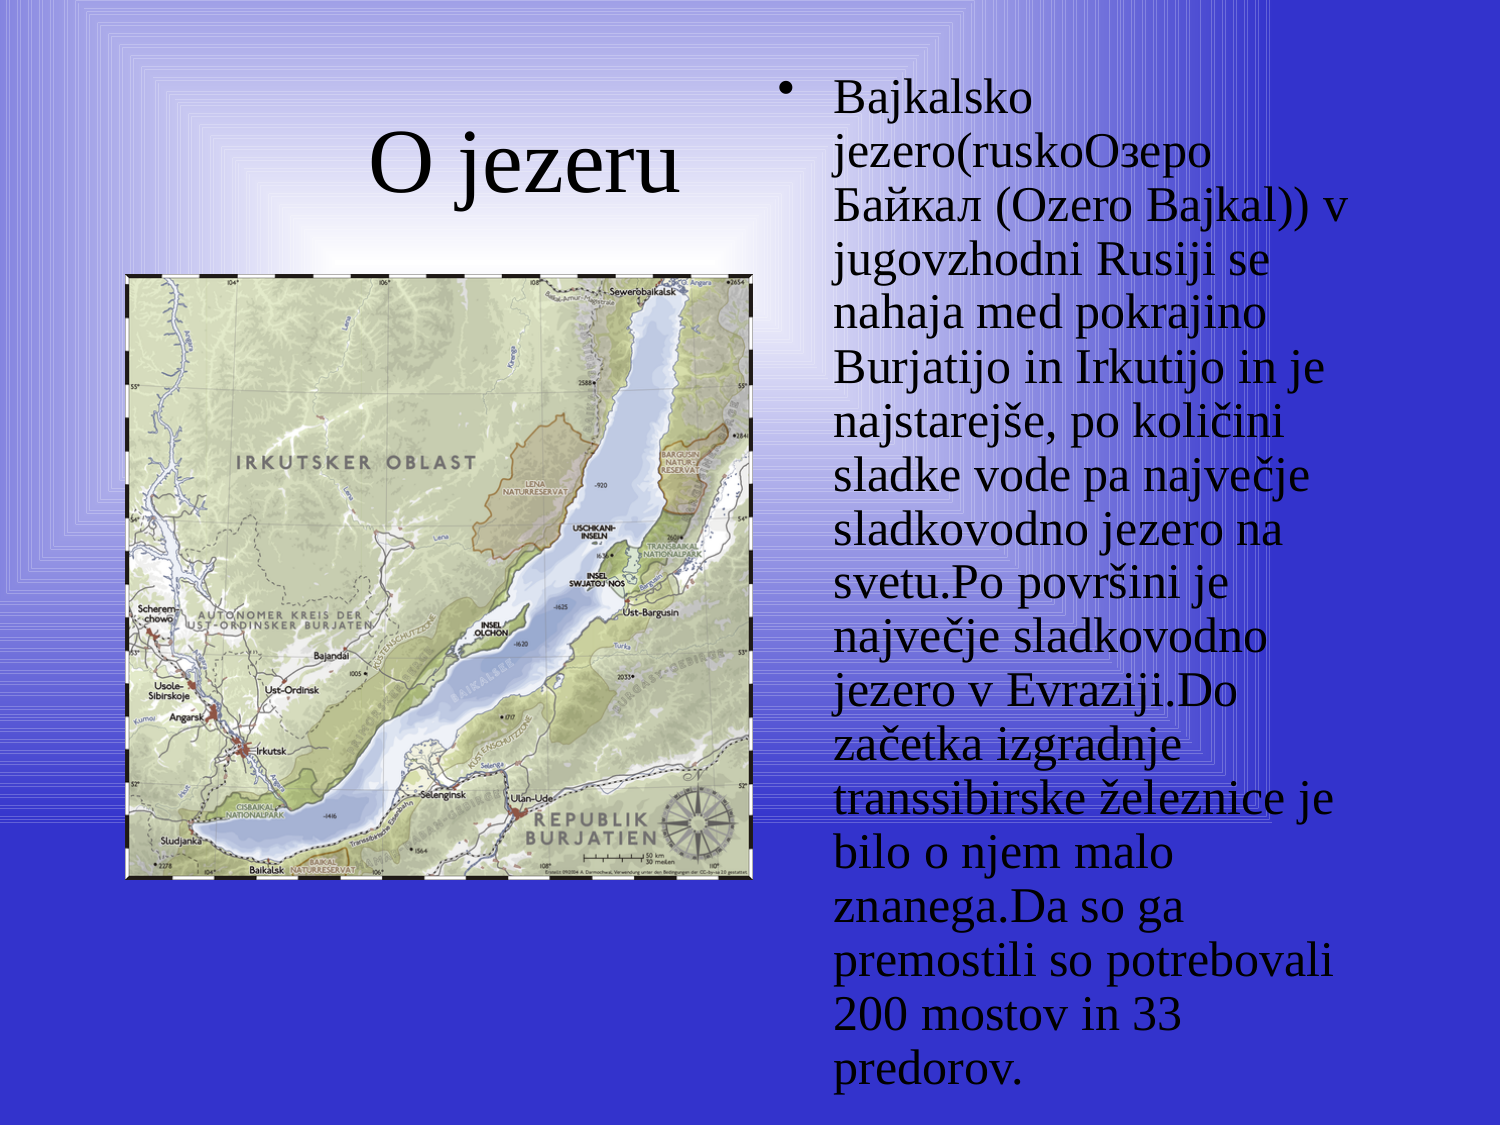

# O jezeru
Bajkalsko jezero(ruskoОзеро Байкал (Ozero Bajkal)) v jugovzhodni Rusiji se nahaja med pokrajino Burjatijo in Irkutijo in je najstarejše, po količini sladke vode pa največje sladkovodno jezero na svetu.Po površini je največje sladkovodno jezero v Evraziji.Do začetka izgradnje transsibirske železnice je bilo o njem malo znanega.Da so ga premostili so potrebovali 200 mostov in 33 predorov.